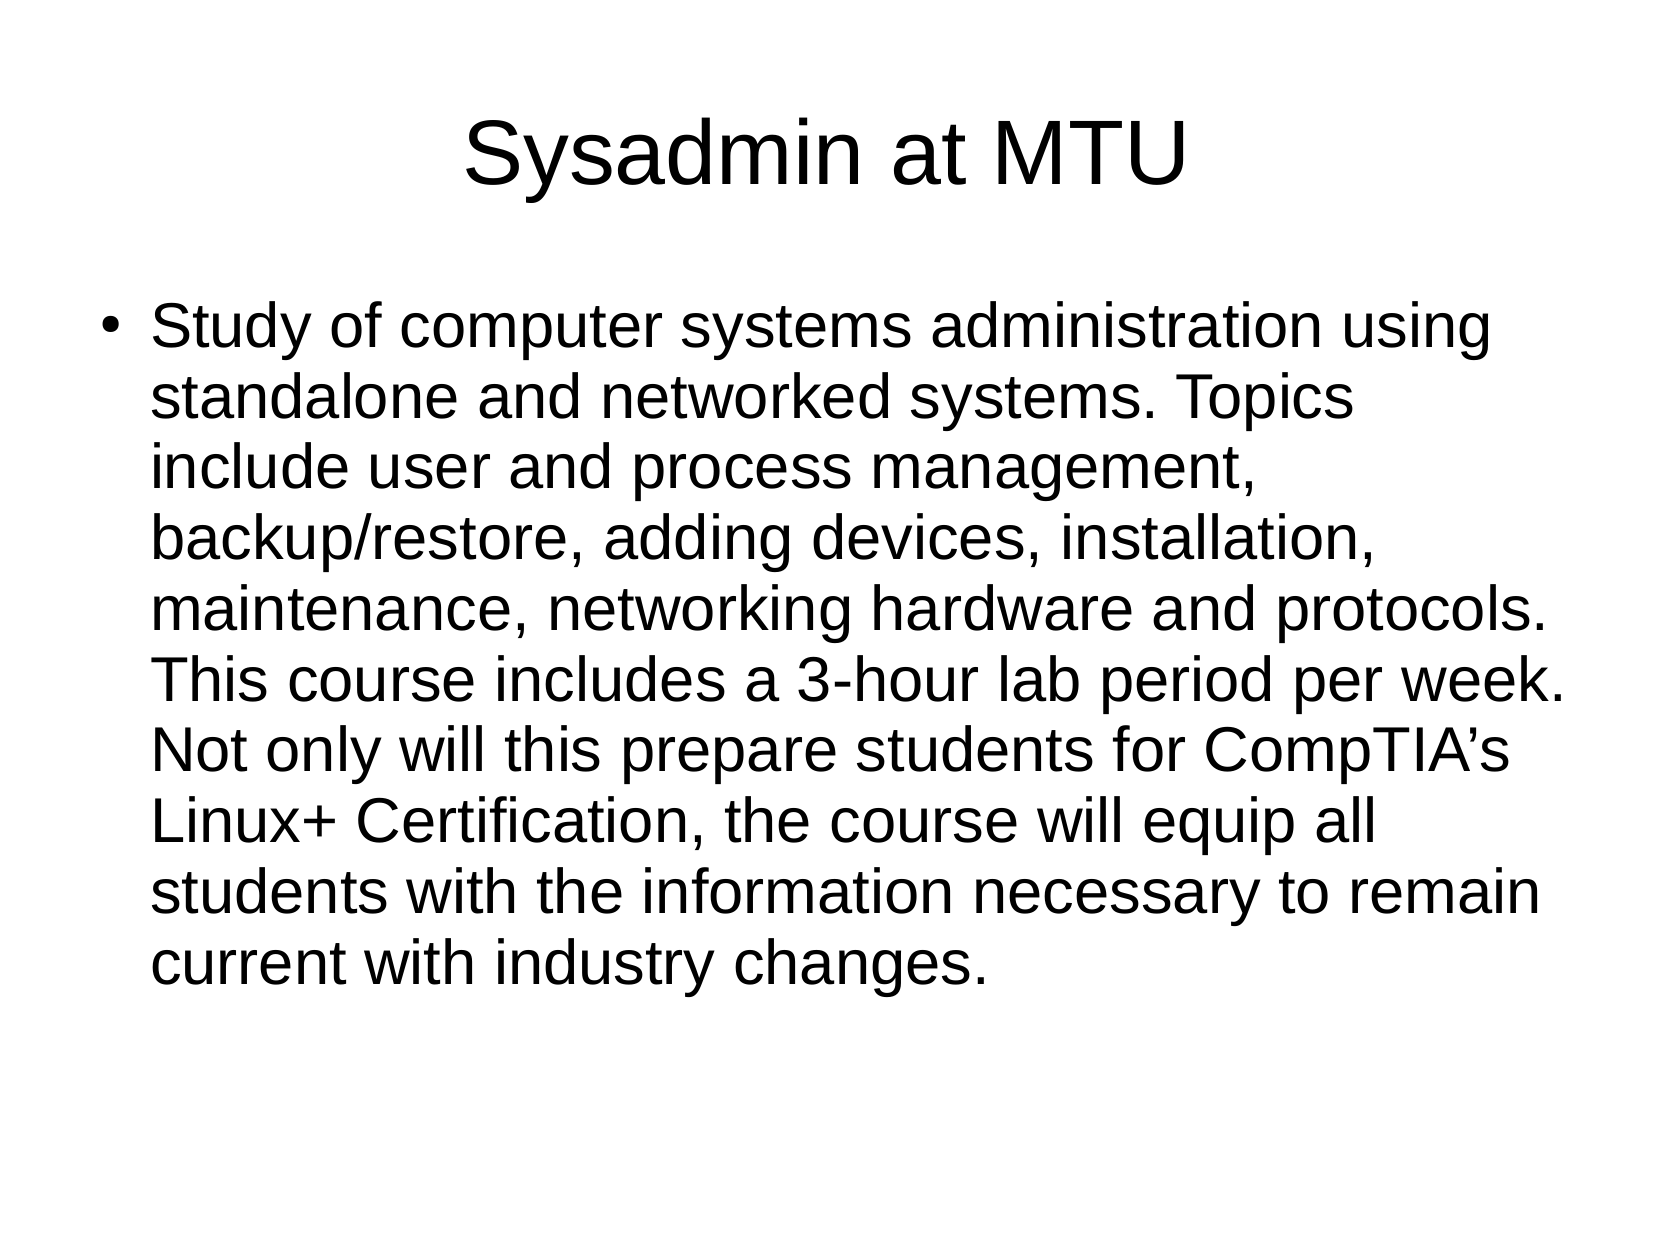

# Sysadmin at MTU
Study of computer systems administration using standalone and networked systems. Topics include user and process management, backup/restore, adding devices, installation, maintenance, networking hardware and protocols. This course includes a 3-hour lab period per week. Not only will this prepare students for CompTIA’s Linux+ Certification, the course will equip all students with the information necessary to remain current with industry changes.